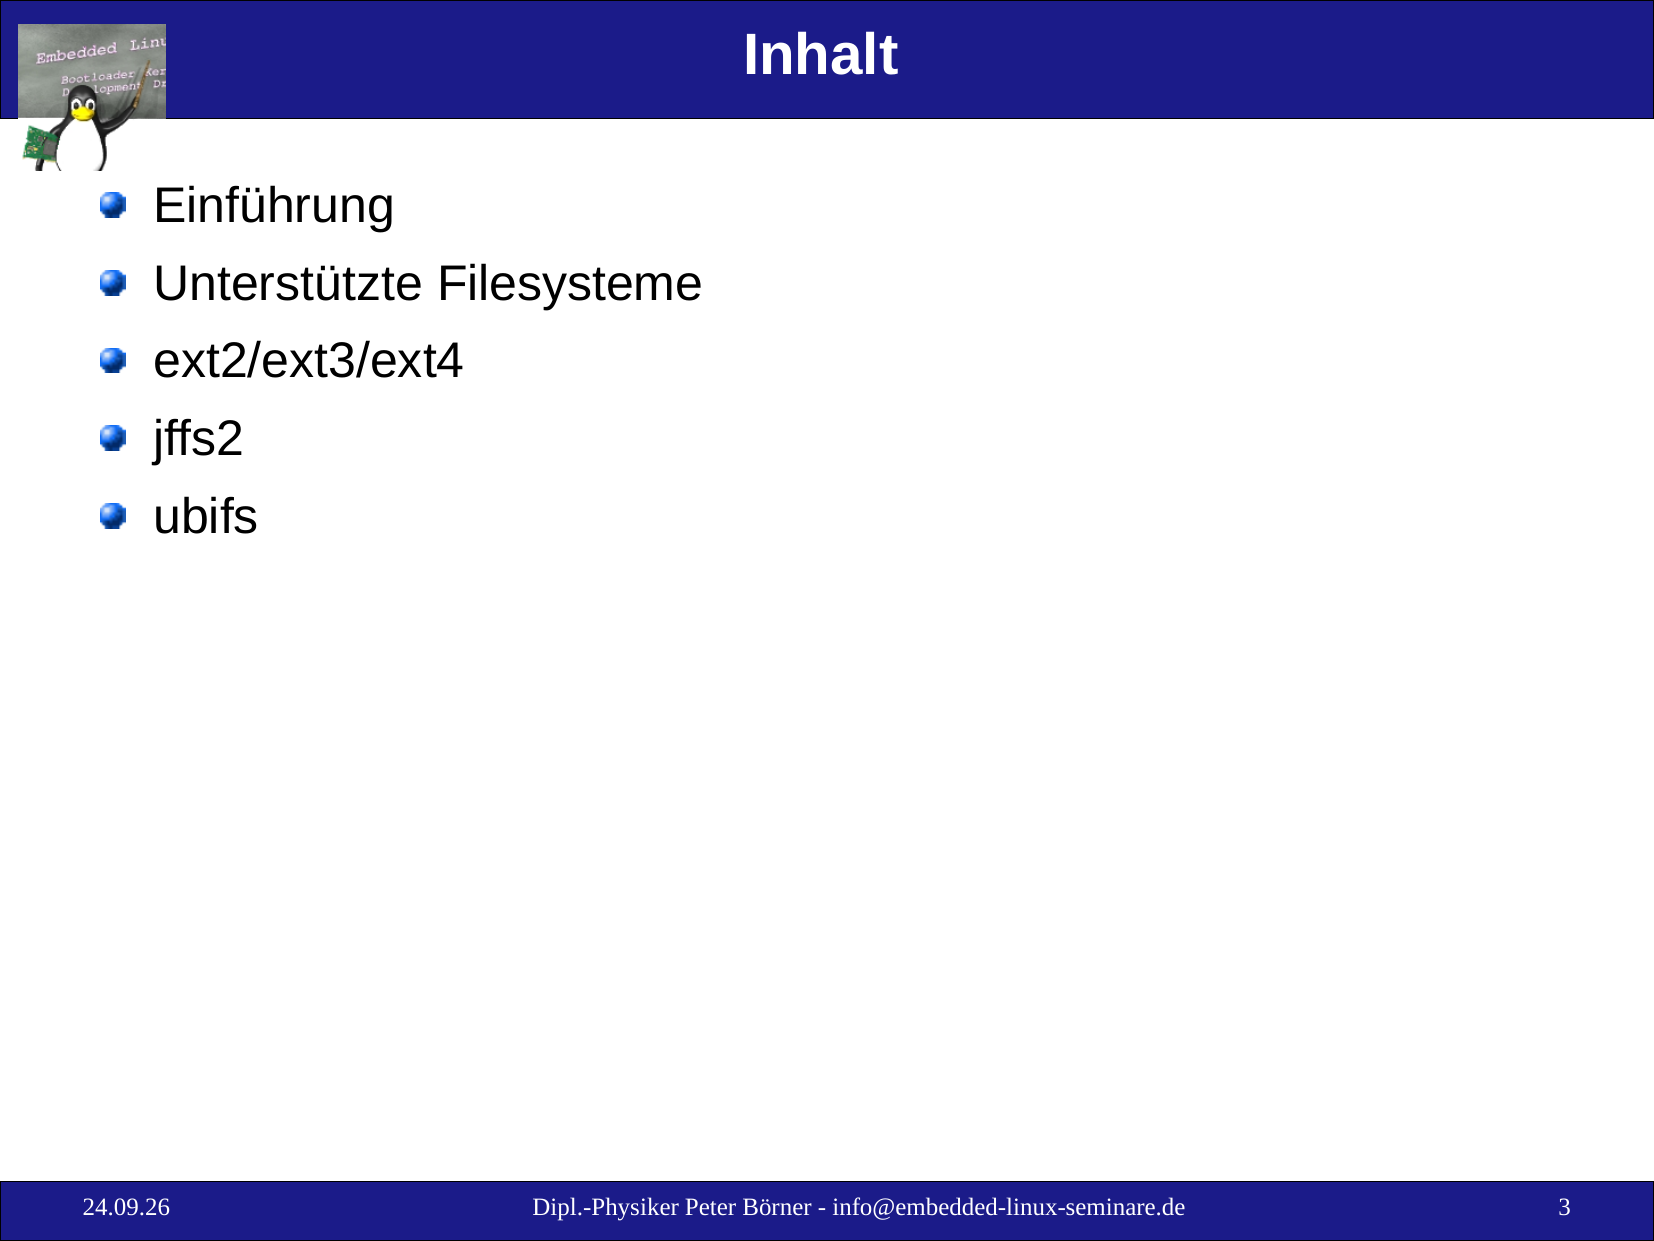

# Inhalt
Einführung
Unterstützte Filesysteme
ext2/ext3/ext4
jffs2
ubifs
 Dipl.-Physiker Peter Börner - info@embedded-linux-seminare.de
3